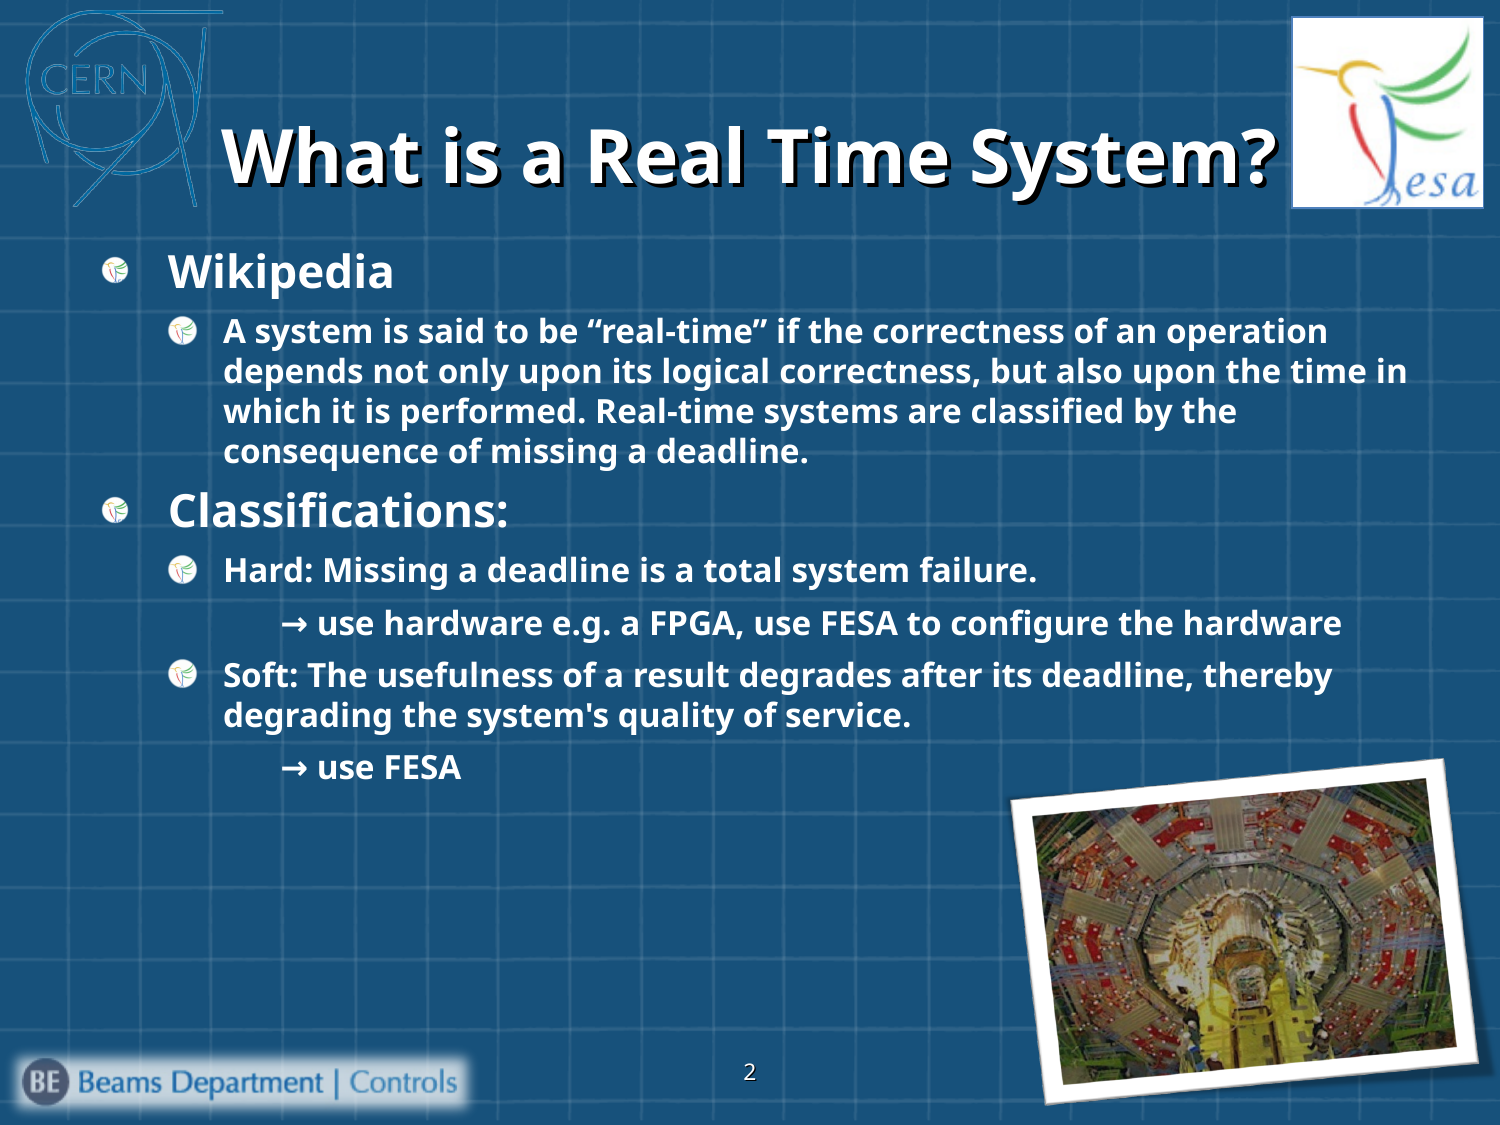

What is a Real Time System?
# Wikipedia
A system is said to be “real-time” if the correctness of an operation depends not only upon its logical correctness, but also upon the time in which it is performed. Real-time systems are classified by the consequence of missing a deadline.
Classifications:
Hard: Missing a deadline is a total system failure.
→ use hardware e.g. a FPGA, use FESA to configure the hardware
Soft: The usefulness of a result degrades after its deadline, thereby degrading the system's quality of service.
→ use FESA